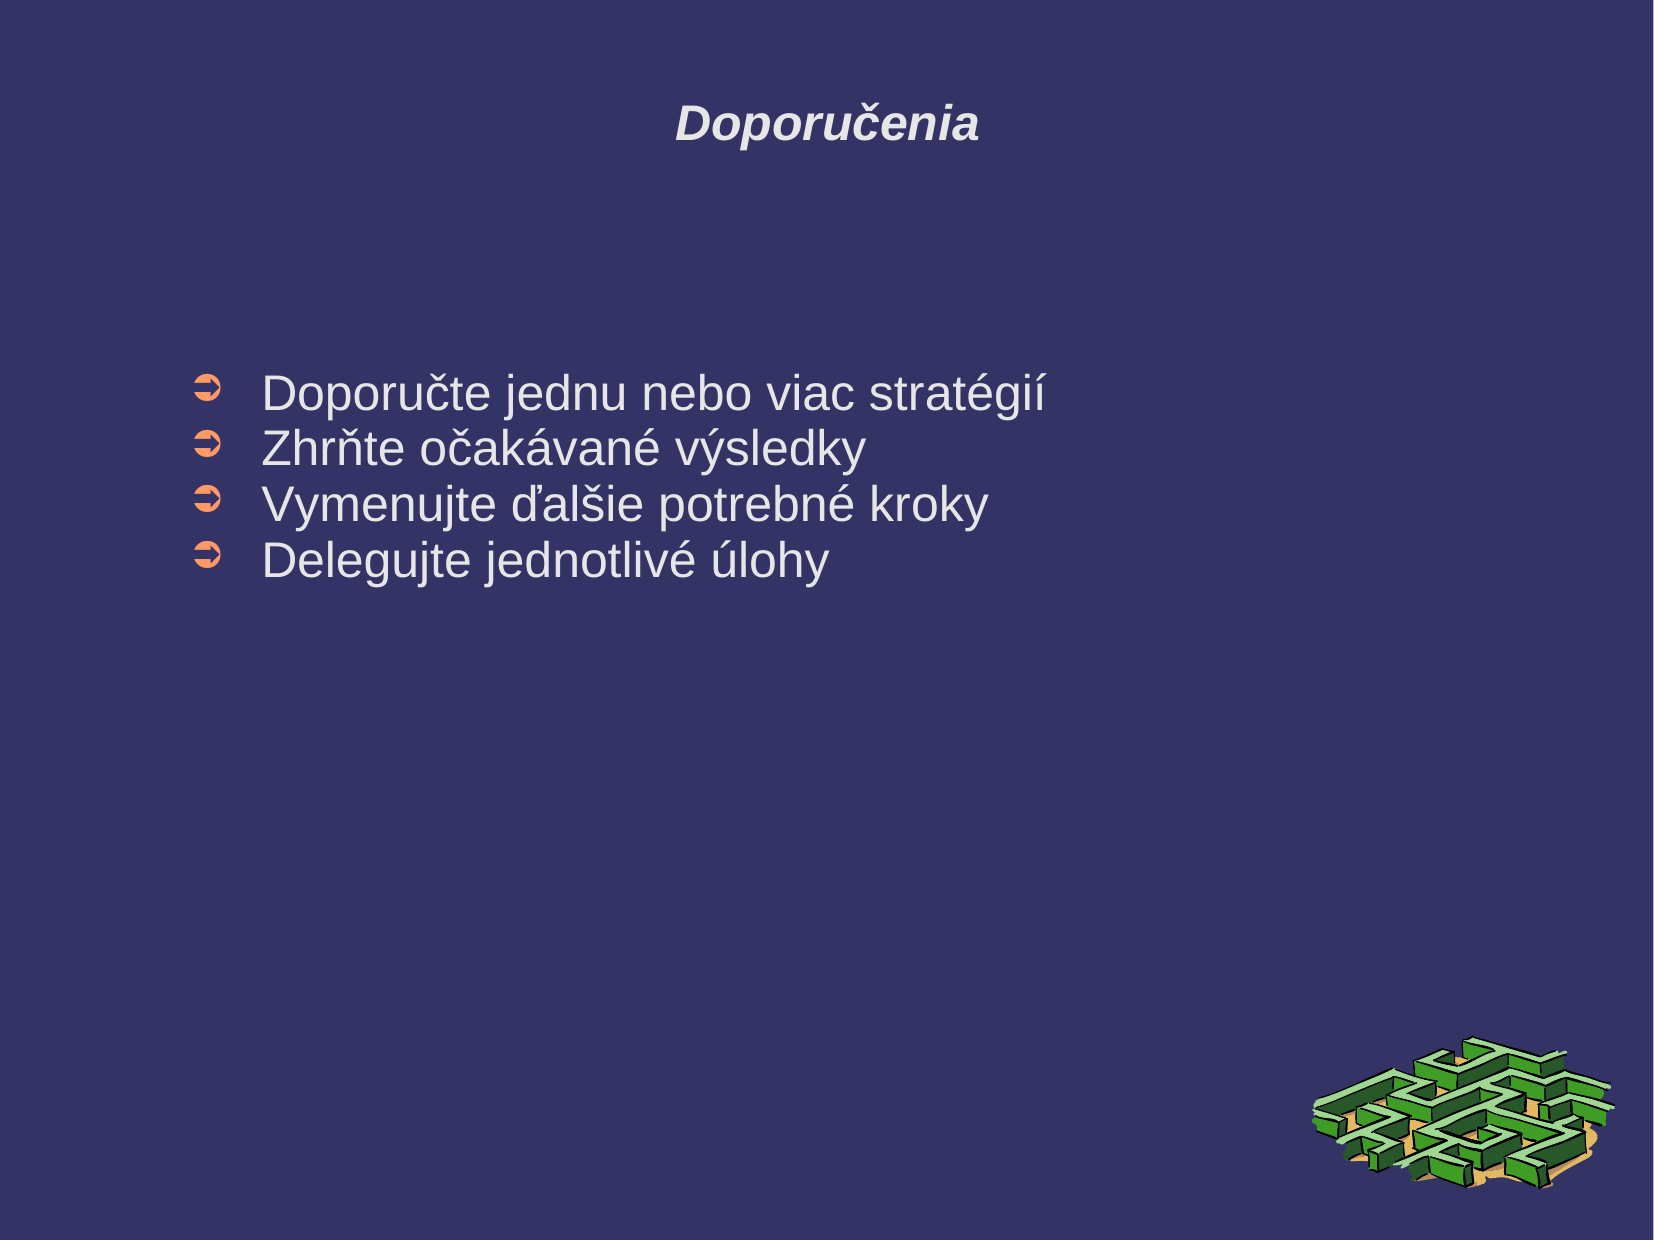

# Doporučenia
Doporučte jednu nebo viac stratégií
Zhrňte očakávané výsledky
Vymenujte ďalšie potrebné kroky
Delegujte jednotlivé úlohy